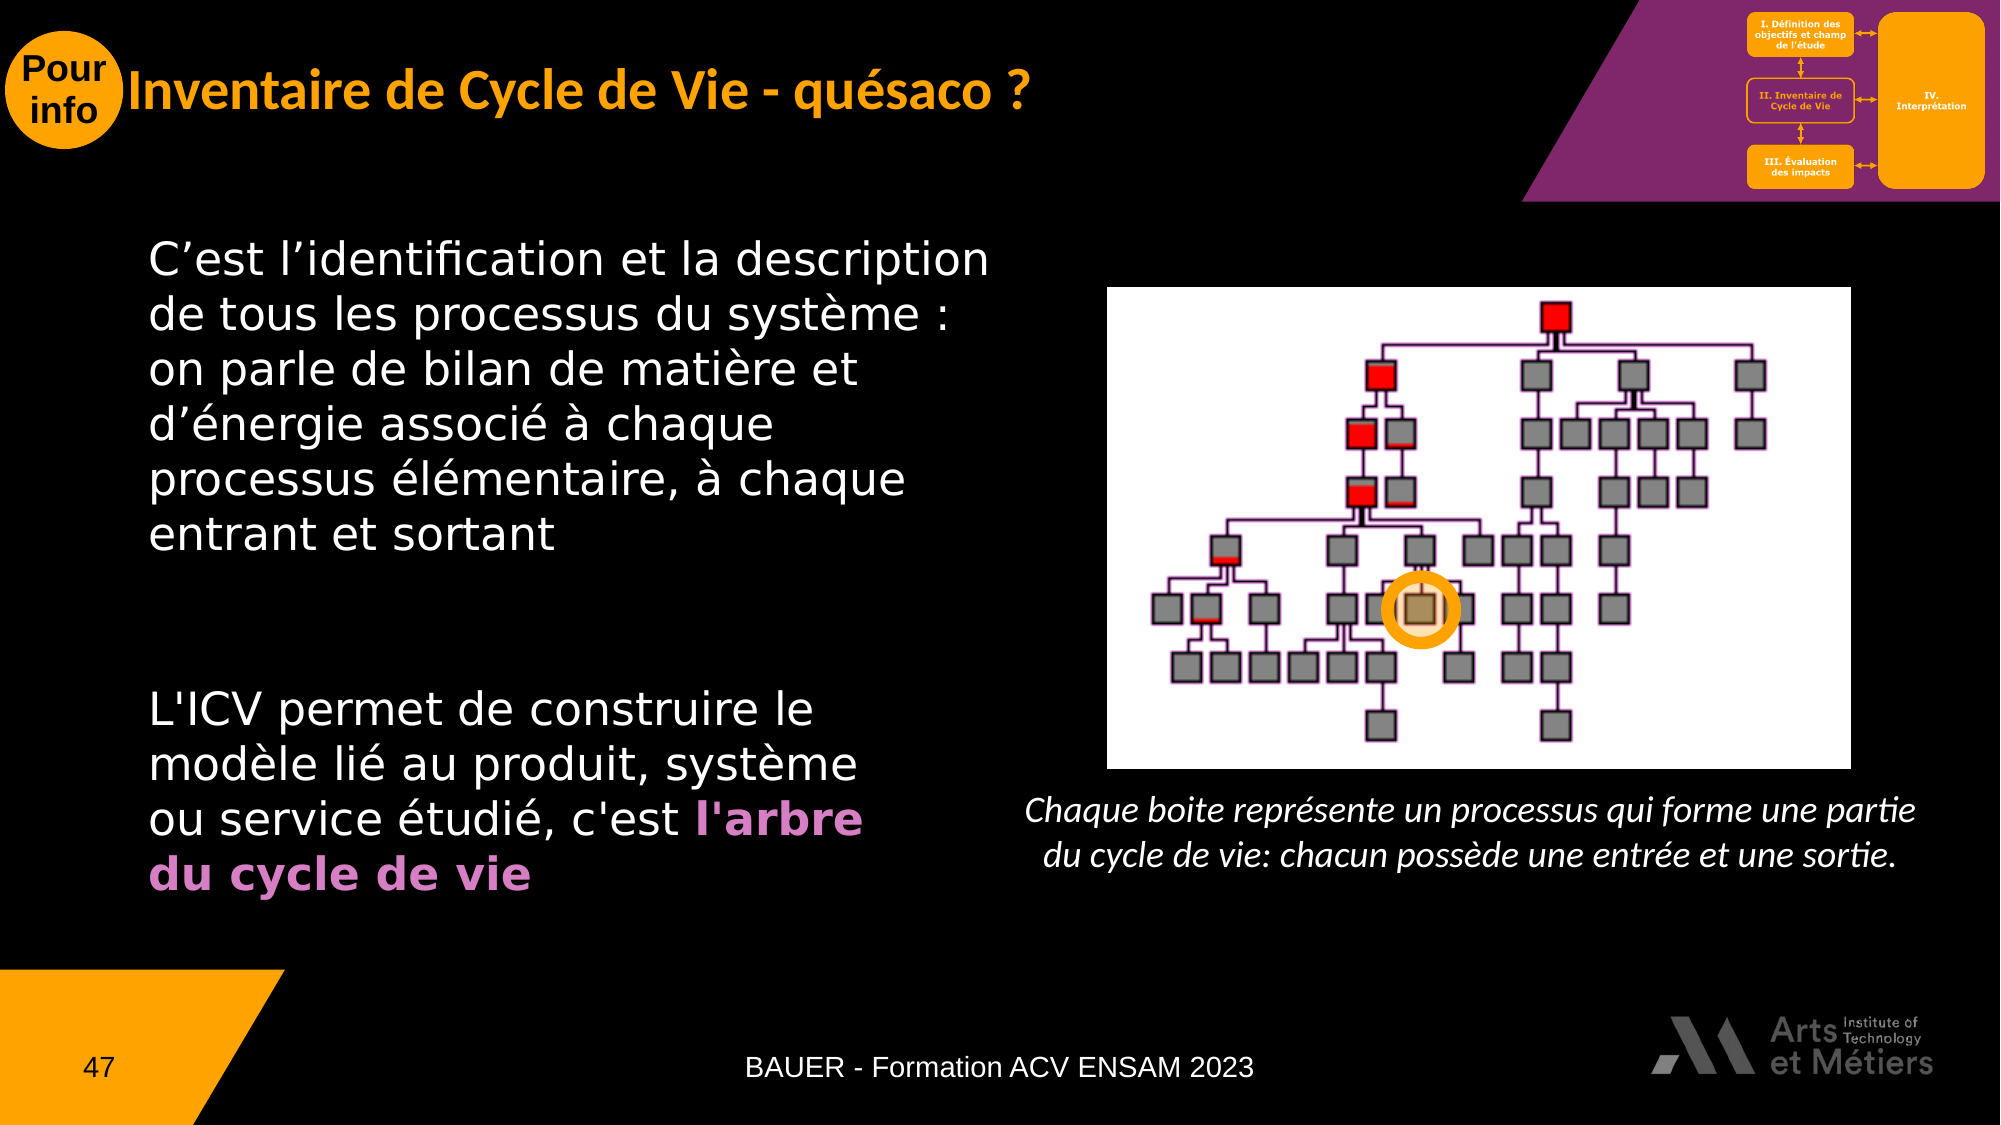

Pour
info
# Inventaire de Cycle de Vie - quésaco ?
C’est l’identification et la description de tous les processus du système :
on parle de bilan de matière et d’énergie associé à chaque processus élémentaire, à chaque entrant et sortant
L'ICV permet de construire le modèle lié au produit, système ou service étudié, c'est l'arbre du cycle de vie
Chaque boite représente un processus qui forme une partie du cycle de vie: chacun possède une entrée et une sortie.